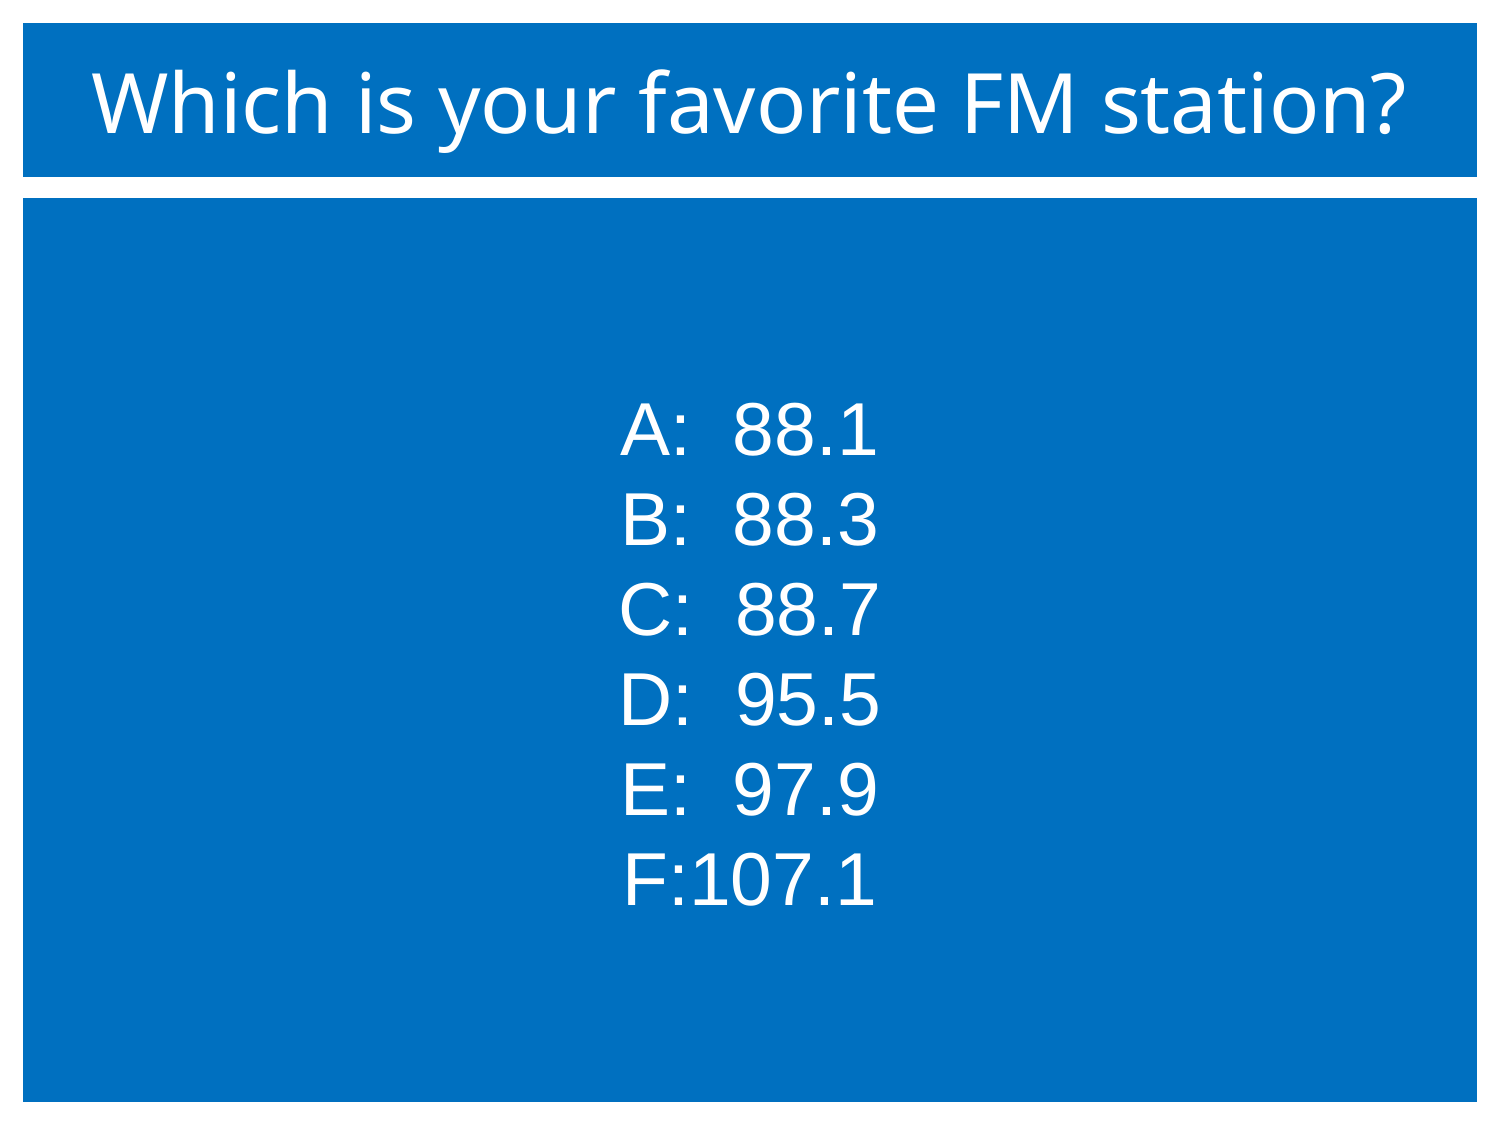

Which is your favorite FM station?
A: 88.1
B: 88.3
C: 88.7
D: 95.5
E: 97.9
F:107.1